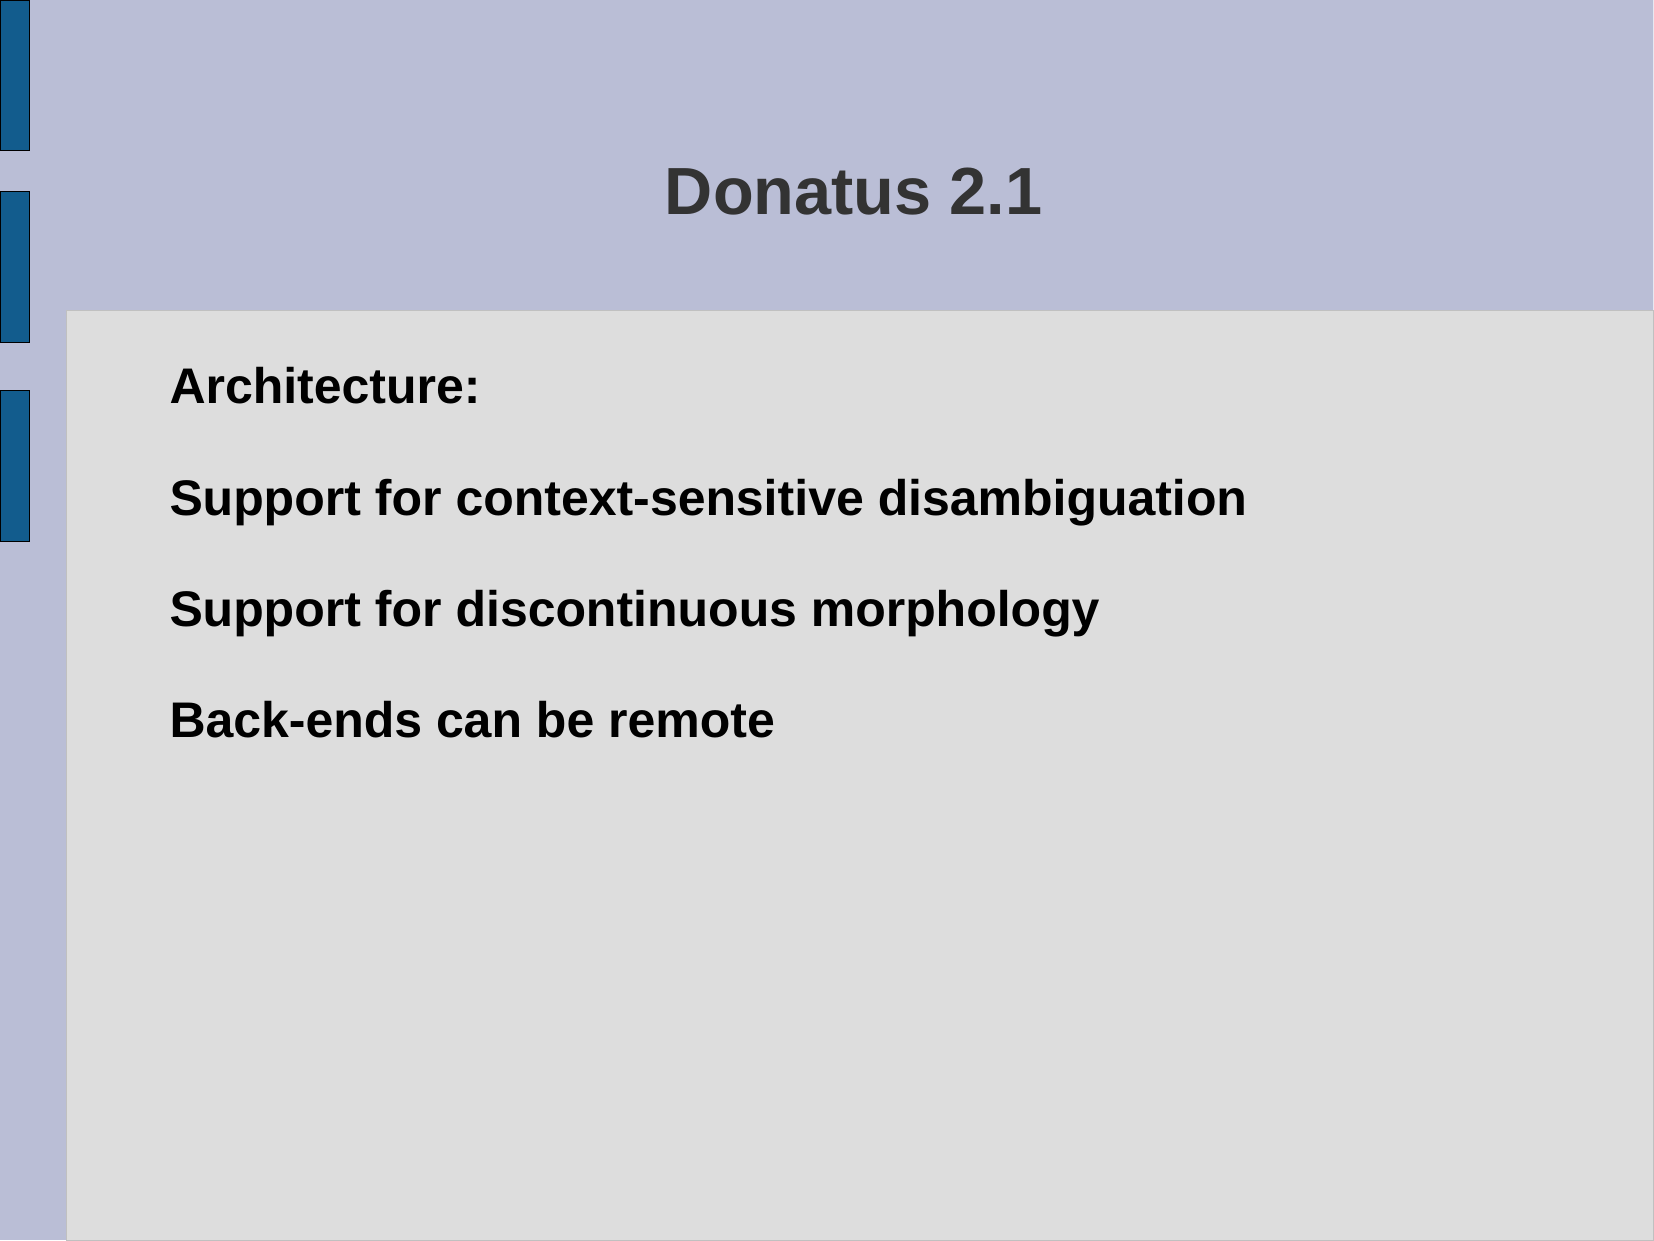

# Donatus 2.1
Architecture:
Support for context-sensitive disambiguation
Support for discontinuous morphology
Back-ends can be remote